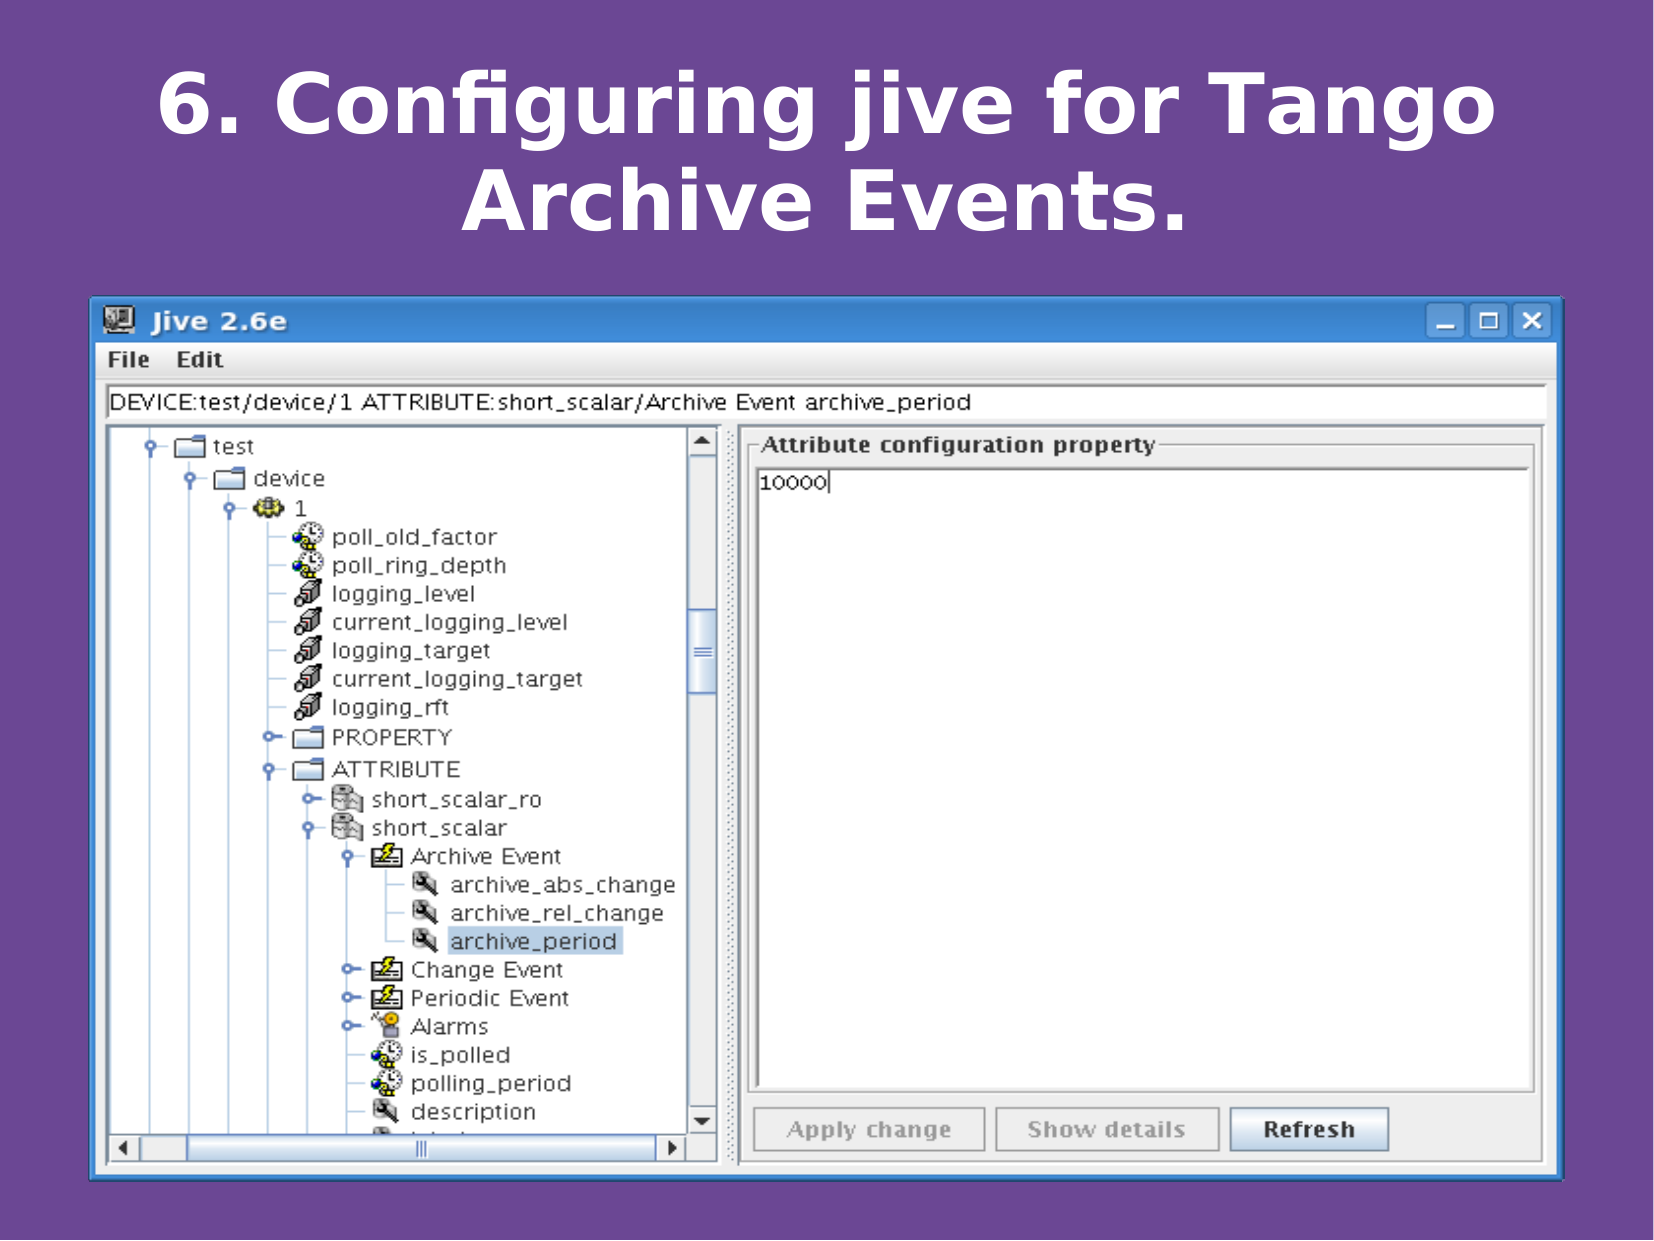

# 6. Configuring jive for Tango Archive Events.